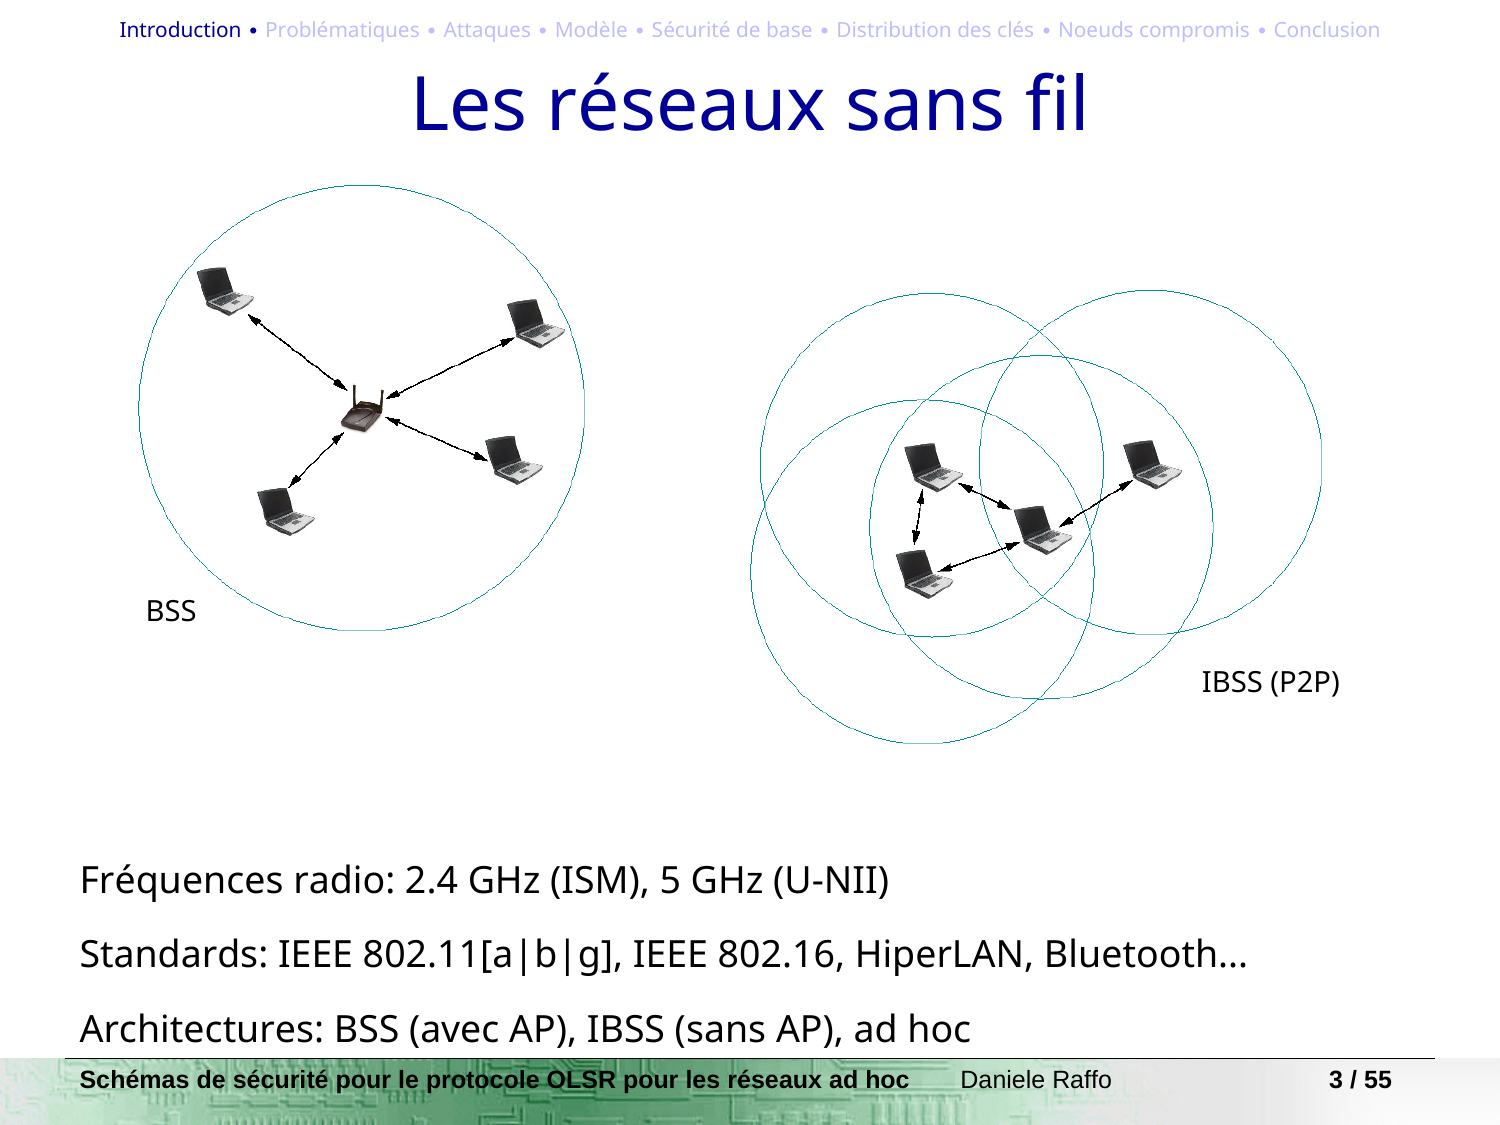

Introduction ∙ Problématiques ∙ Attaques ∙ Modèle ∙ Sécurité de base ∙ Distribution des clés ∙ Noeuds compromis ∙ Conclusion
Les réseaux sans fil
Fréquences radio: 2.4 GHz (ISM), 5 GHz (U-NII)
Standards: IEEE 802.11[a|b|g], IEEE 802.16, HiperLAN, Bluetooth...
Architectures: BSS (avec AP), IBSS (sans AP), ad hoc
BSS
IBSS (P2P)
3
Schémas de sécurité pour le protocole OLSR pour les réseaux ad hoc Daniele Raffo